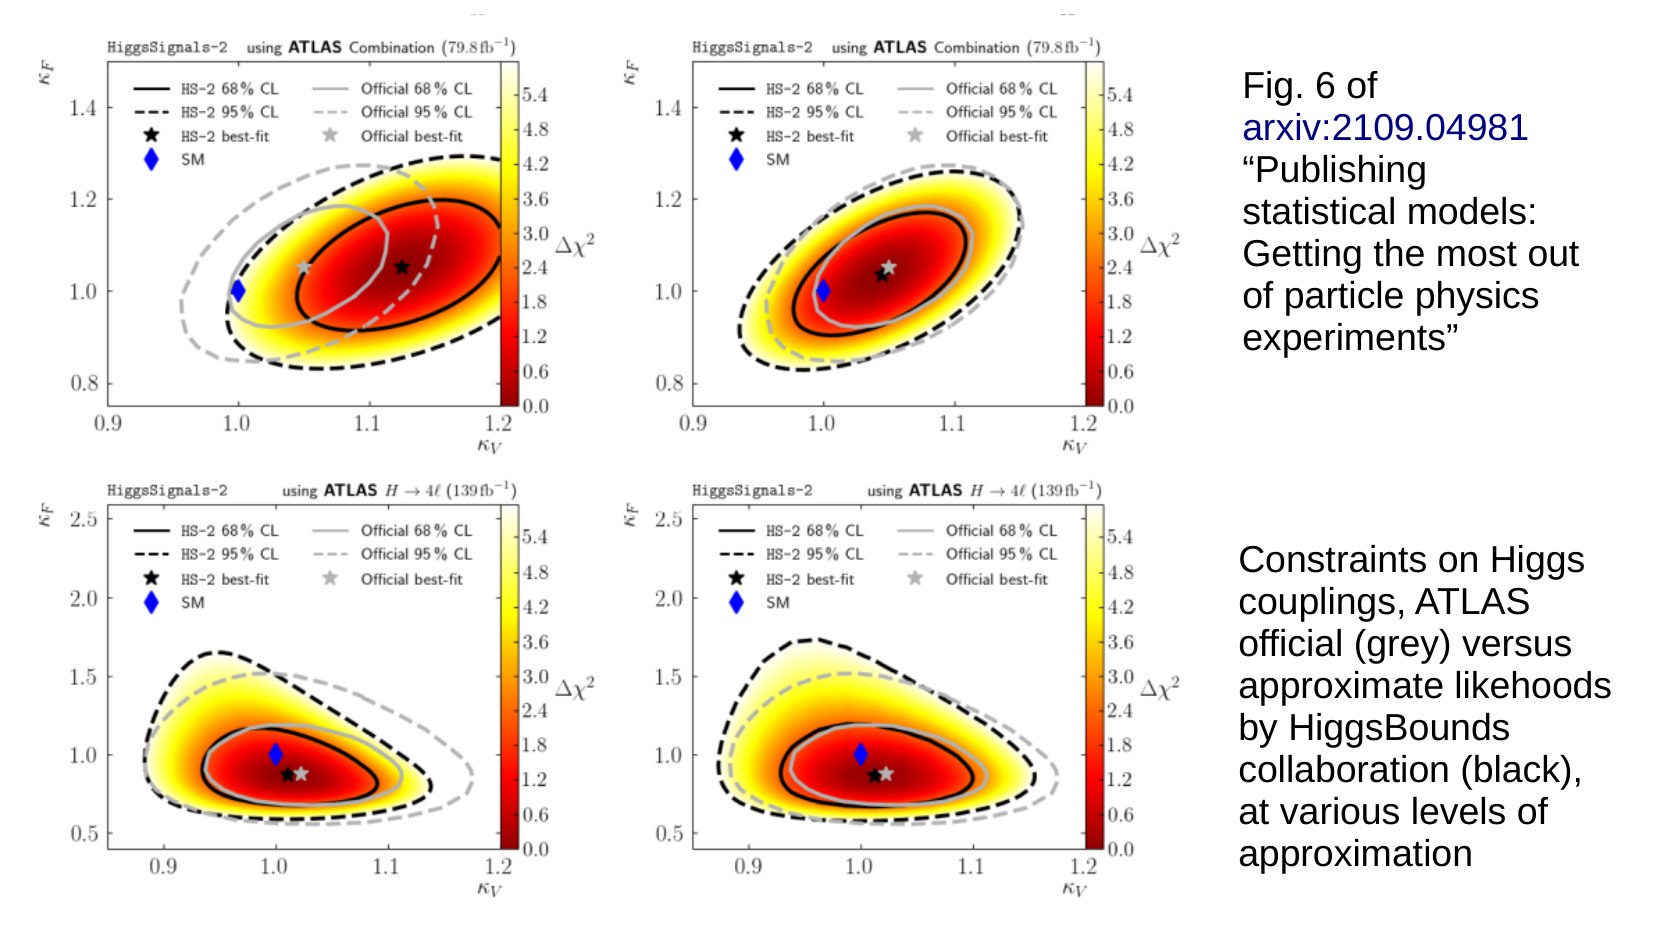

Fig. 6 of arxiv:2109.04981
“Publishing statistical models: Getting the most out of particle physics experiments”
Constraints on Higgs couplings, ATLAS official (grey) versus approximate likehoods by HiggsBounds collaboration (black),
at various levels of approximation